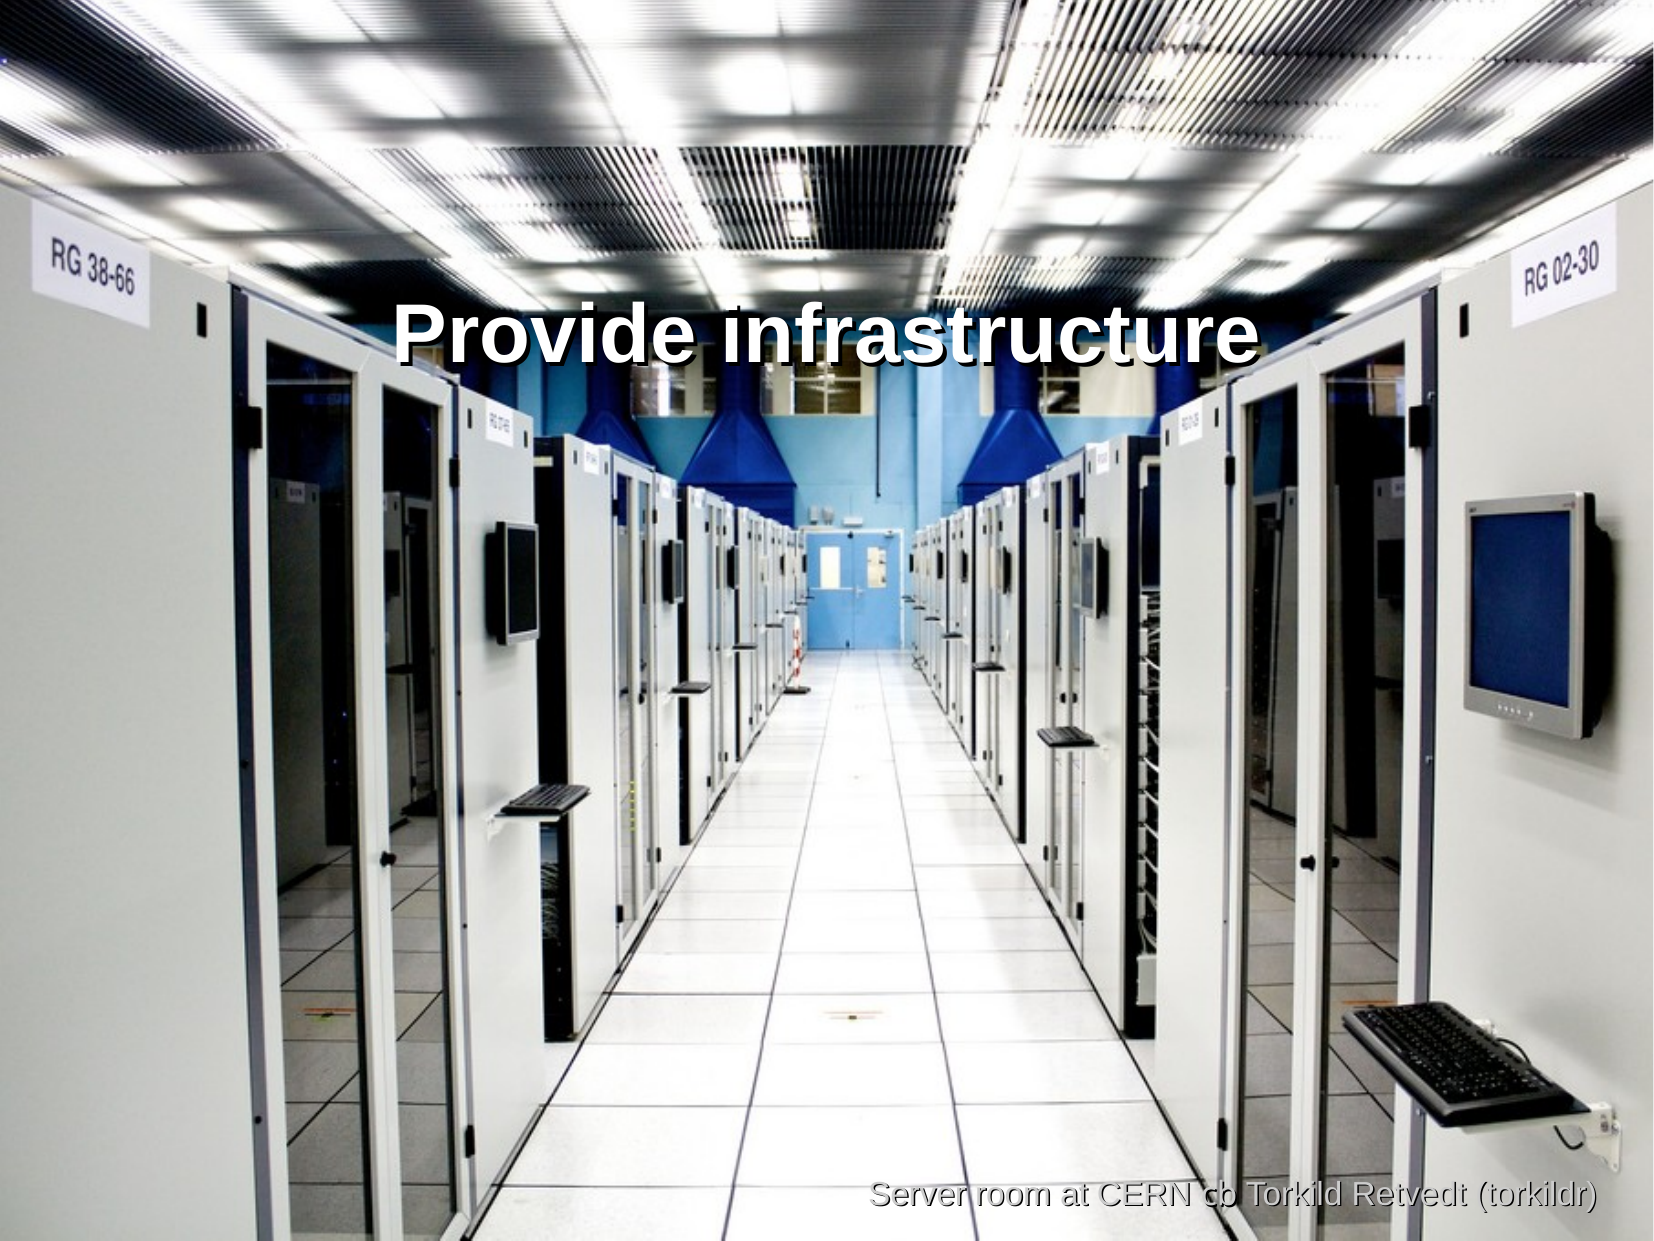

Provide infrastructure
Server room at CERN cb Torkild Retvedt (torkildr)